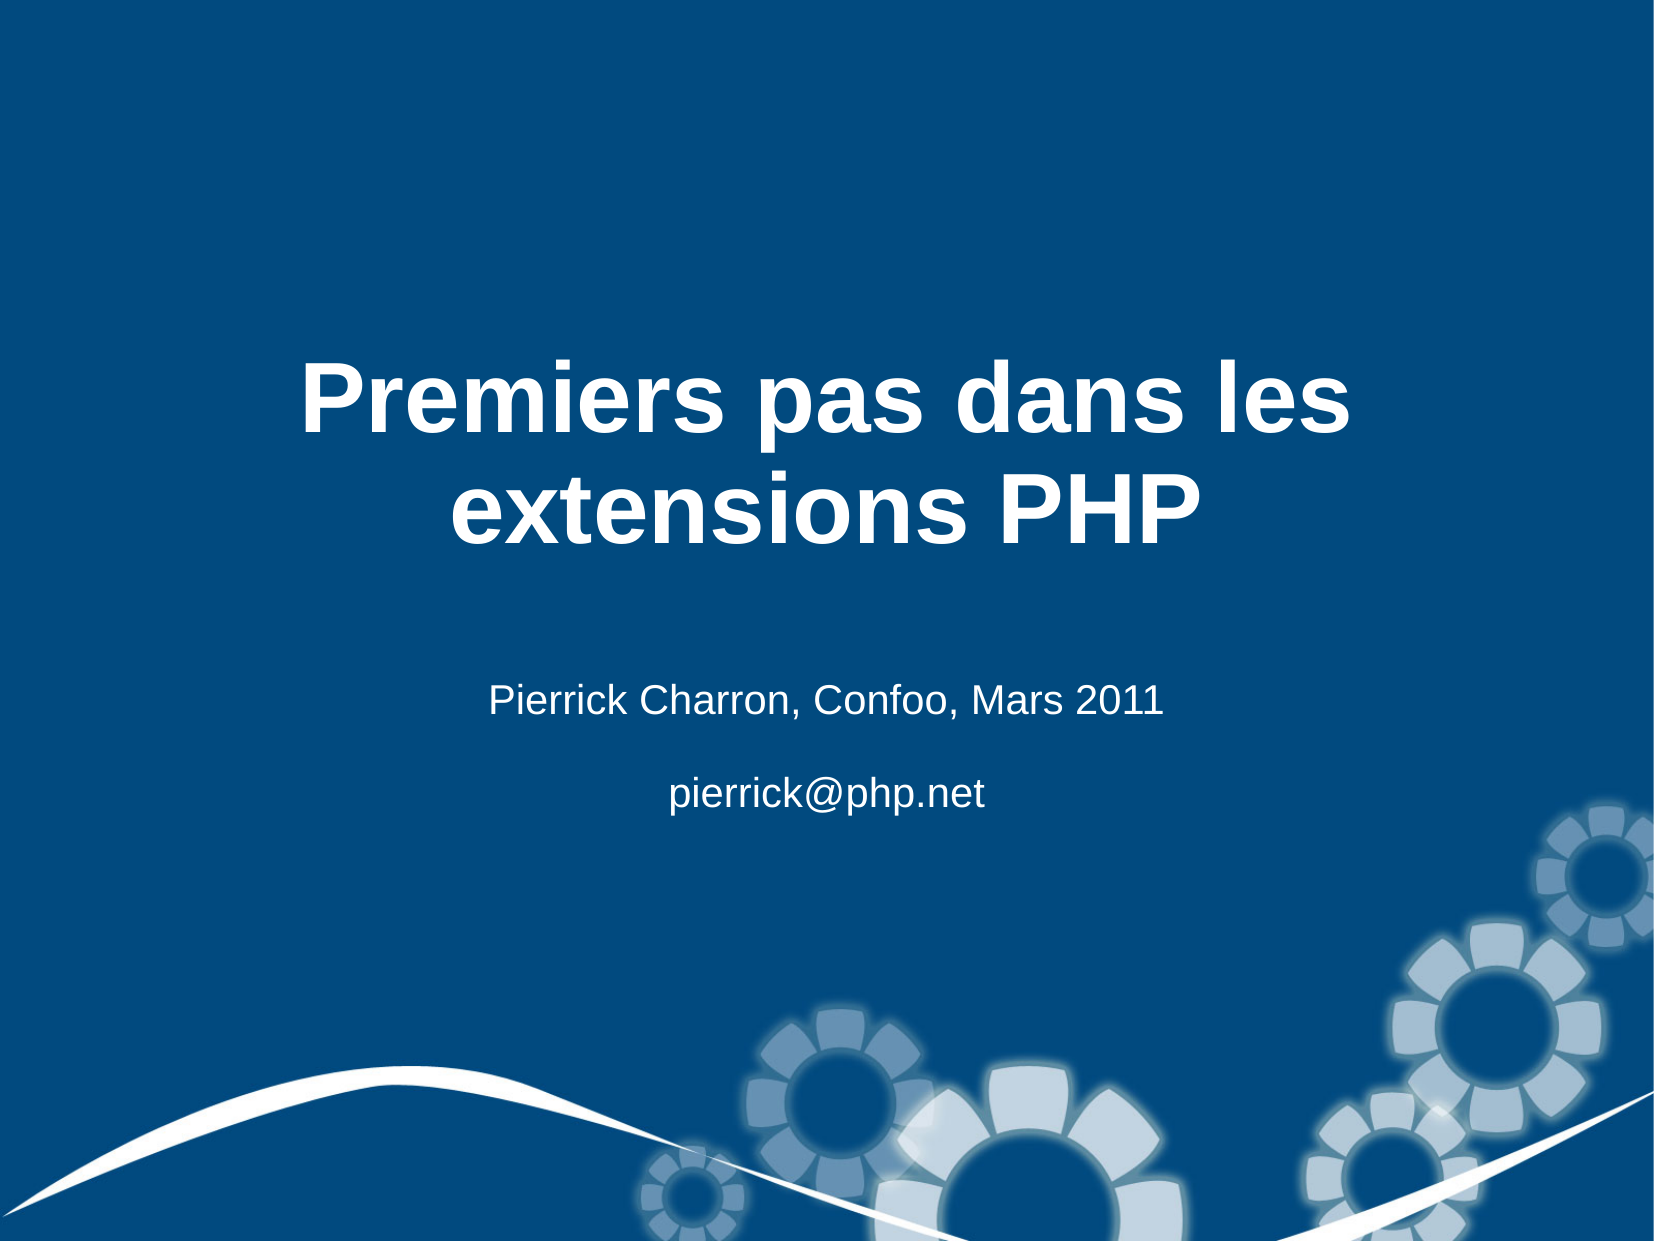

# Premiers pas dans les extensions PHP
Pierrick Charron, Confoo, Mars 2011
pierrick@php.net